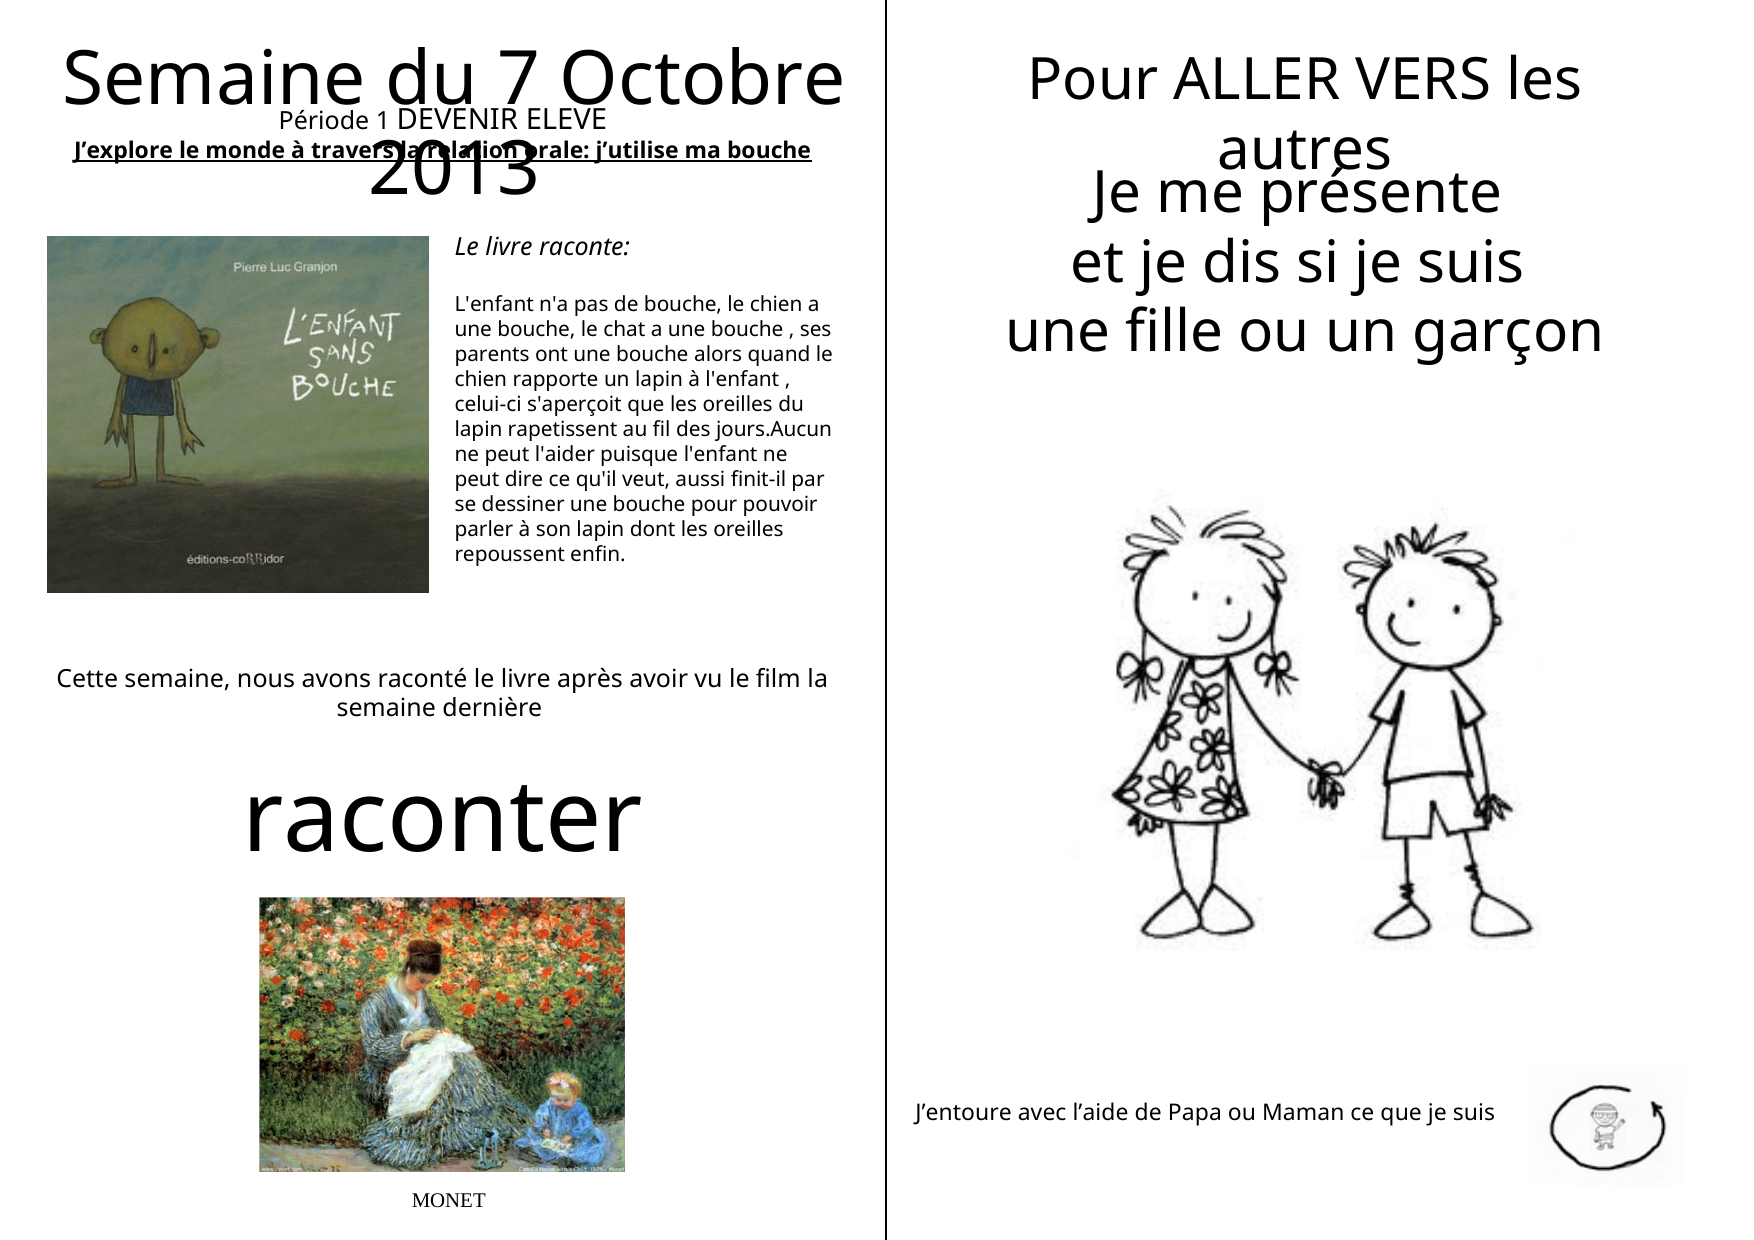

Semaine du 7 Octobre 2013
Pour ALLER VERS les autres
Période 1 DEVENIR ELEVE
J’explore le monde à travers la relation orale: j’utilise ma bouche
Je me présente
et je dis si je suis
une fille ou un garçon
Le livre raconte:
L'enfant n'a pas de bouche, le chien a une bouche, le chat a une bouche , ses parents ont une bouche alors quand le chien rapporte un lapin à l'enfant , celui-ci s'aperçoit que les oreilles du lapin rapetissent au fil des jours.Aucun ne peut l'aider puisque l'enfant ne peut dire ce qu'il veut, aussi finit-il par se dessiner une bouche pour pouvoir parler à son lapin dont les oreilles repoussent enfin.
Cette semaine, nous avons raconté le livre après avoir vu le film la semaine dernière
raconter
J’entoure avec l’aide de Papa ou Maman ce que je suis
MONET